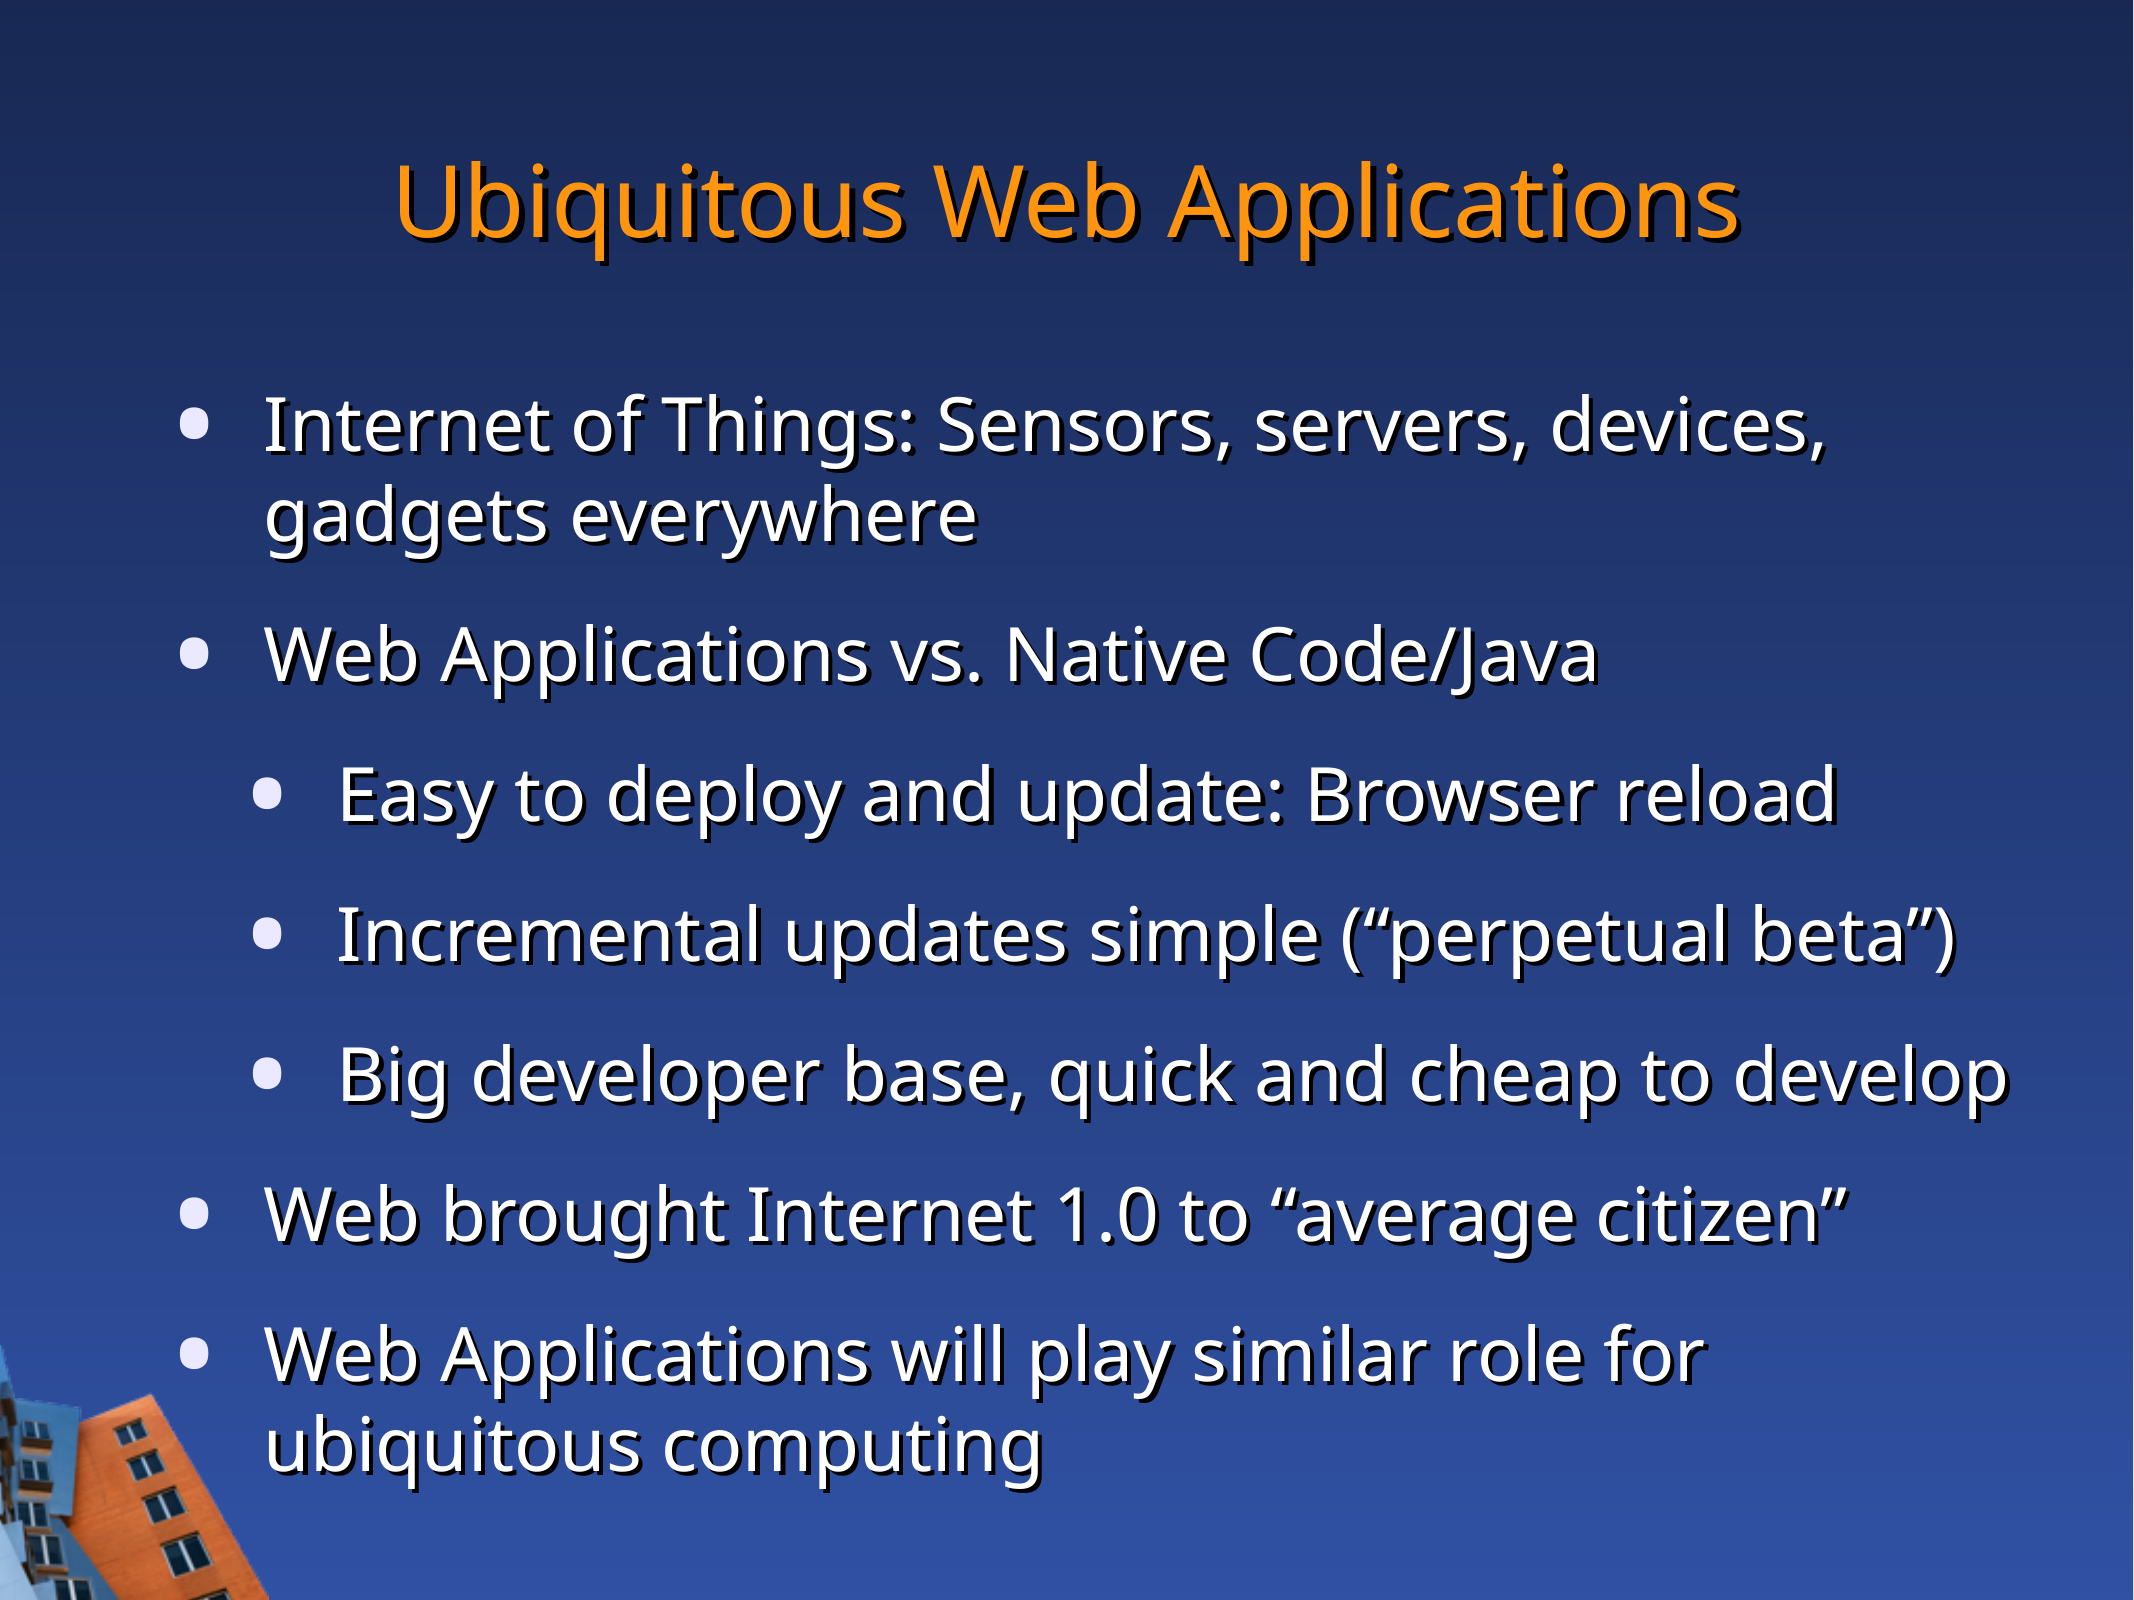

# Ubiquitous Web Applications
Internet of Things: Sensors, servers, devices, gadgets everywhere
Web Applications vs. Native Code/Java
Easy to deploy and update: Browser reload
Incremental updates simple (“perpetual beta”)
Big developer base, quick and cheap to develop
Web brought Internet 1.0 to “average citizen”
Web Applications will play similar role for ubiquitous computing